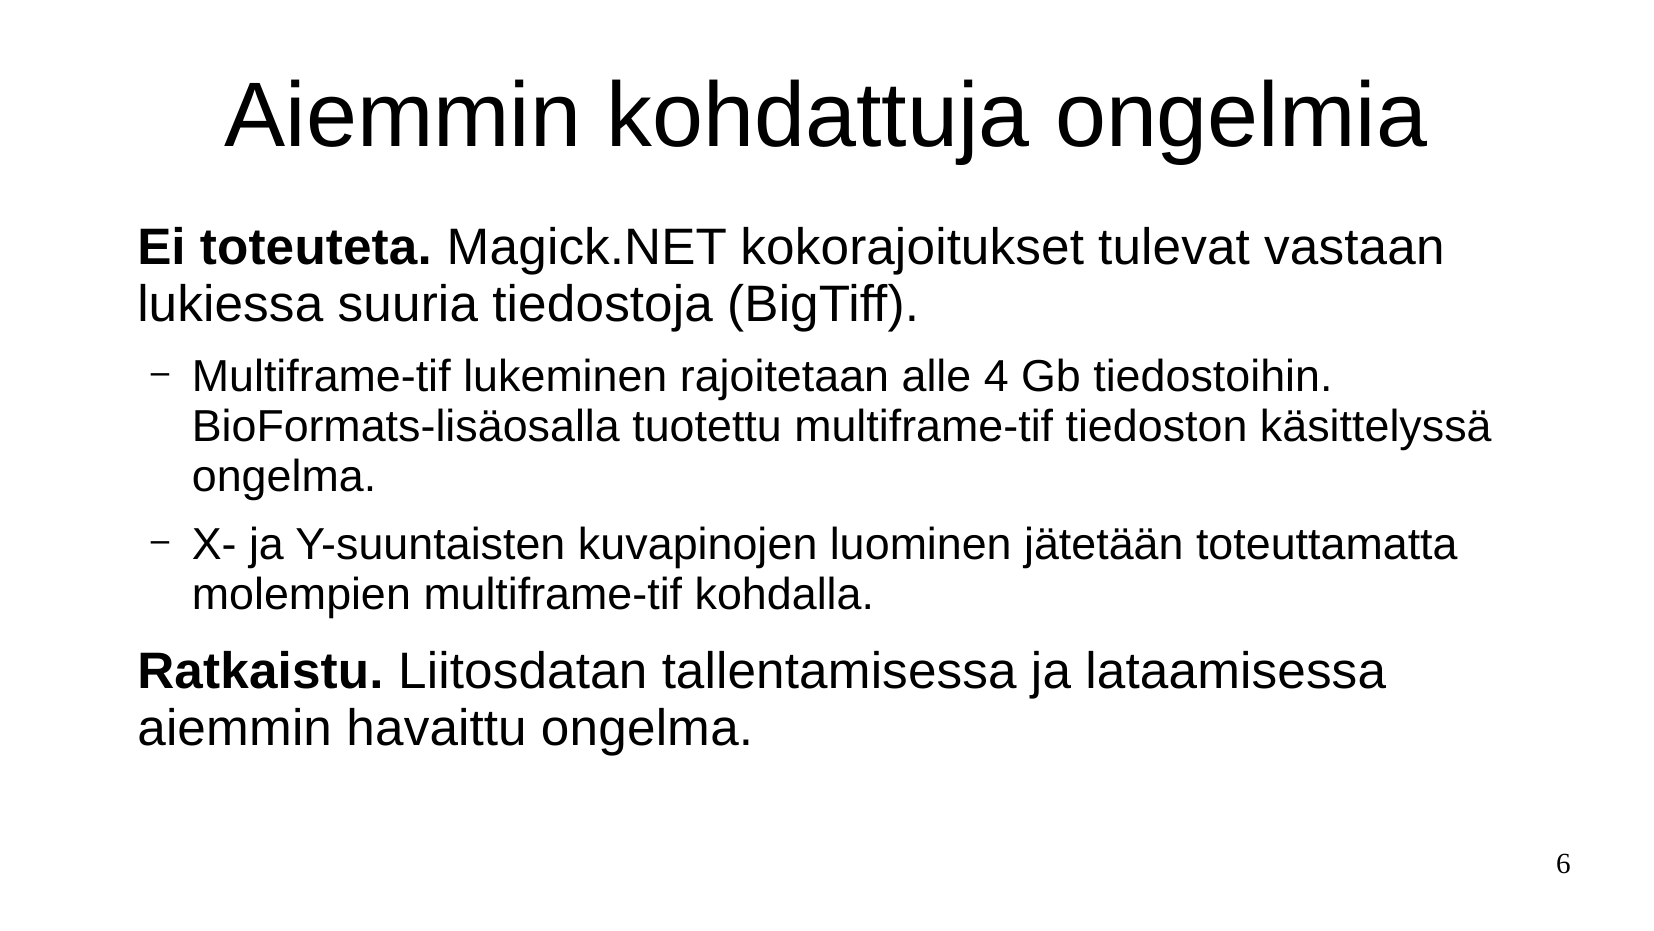

# Aiemmin kohdattuja ongelmia
Ei toteuteta. Magick.NET kokorajoitukset tulevat vastaan lukiessa suuria tiedostoja (BigTiff).
Multiframe-tif lukeminen rajoitetaan alle 4 Gb tiedostoihin. BioFormats-lisäosalla tuotettu multiframe-tif tiedoston käsittelyssä ongelma.
X- ja Y-suuntaisten kuvapinojen luominen jätetään toteuttamatta molempien multiframe-tif kohdalla.
Ratkaistu. Liitosdatan tallentamisessa ja lataamisessa aiemmin havaittu ongelma.
6